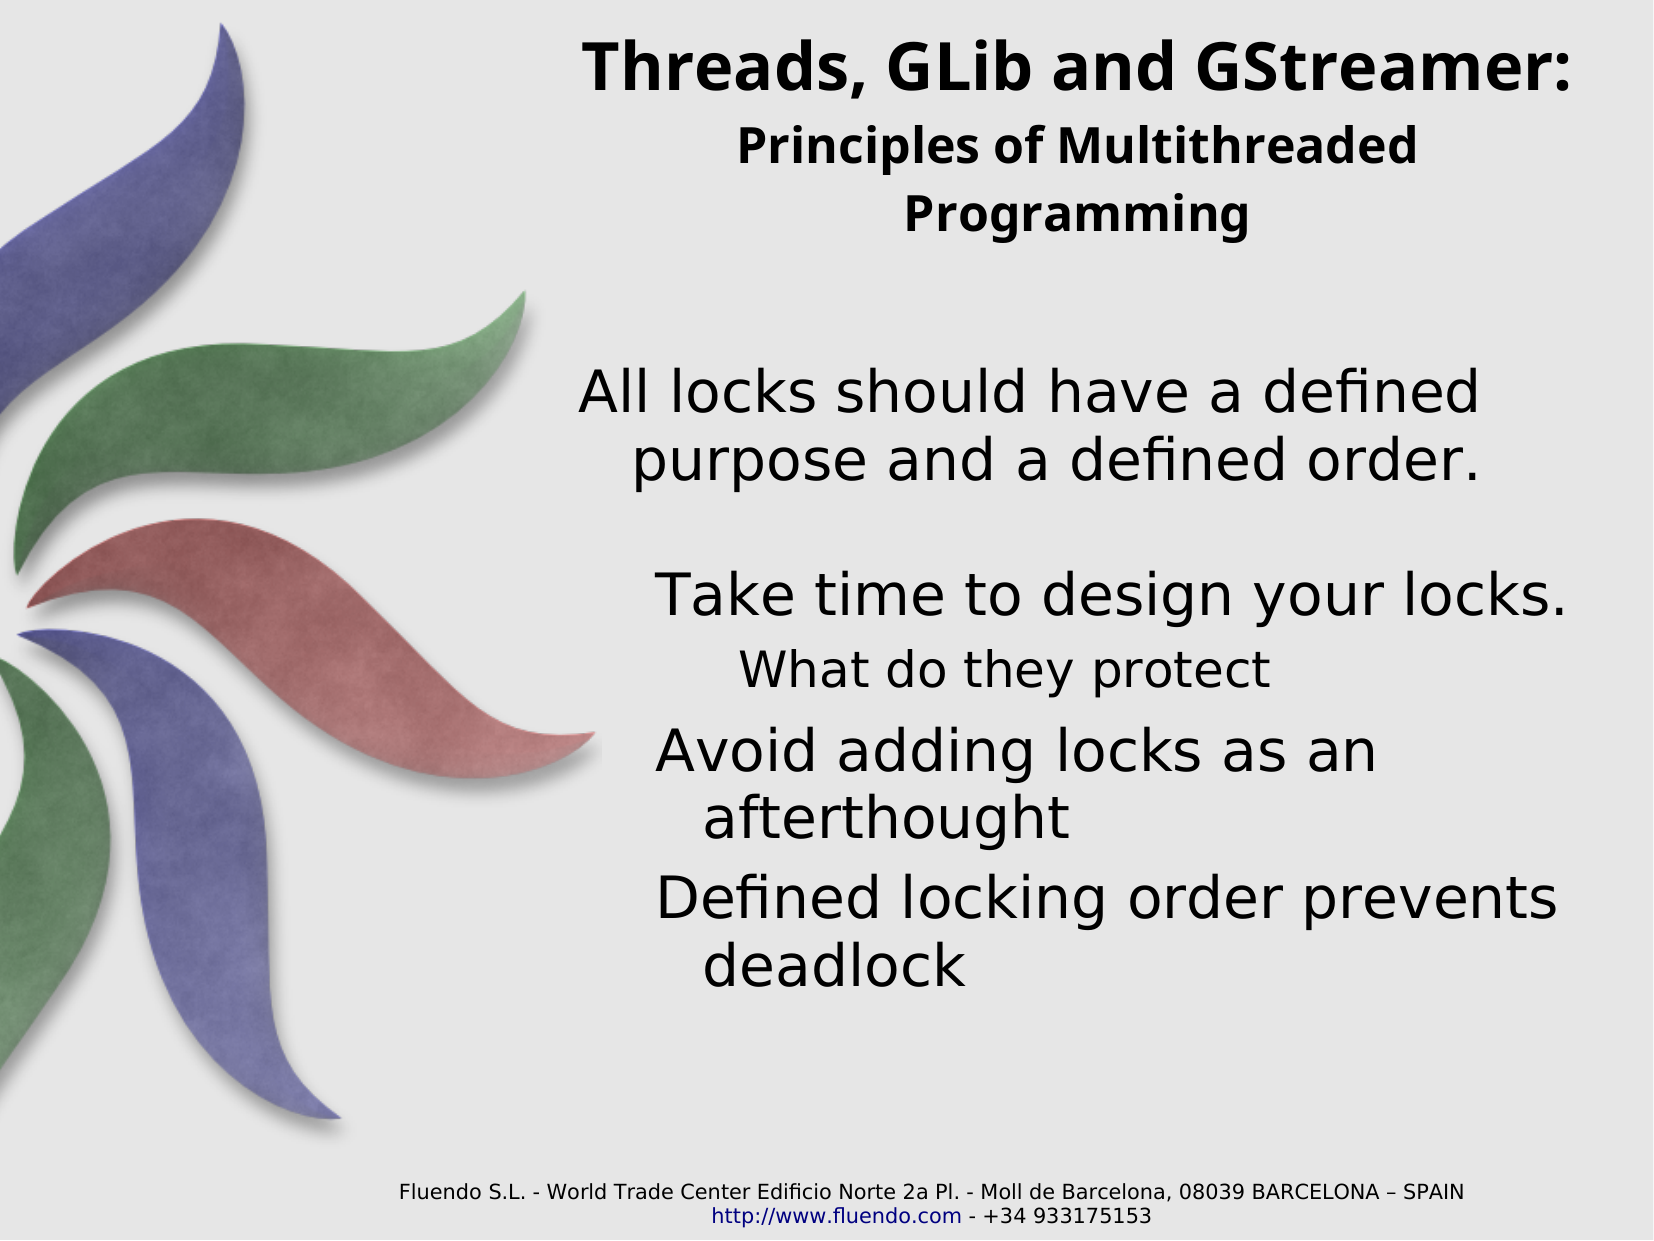

# Threads, GLib and GStreamer: Principles of Multithreaded Programming
All locks should have a defined purpose and a defined order.
Take time to design your locks.
What do they protect
Avoid adding locks as an afterthought
Defined locking order prevents deadlock